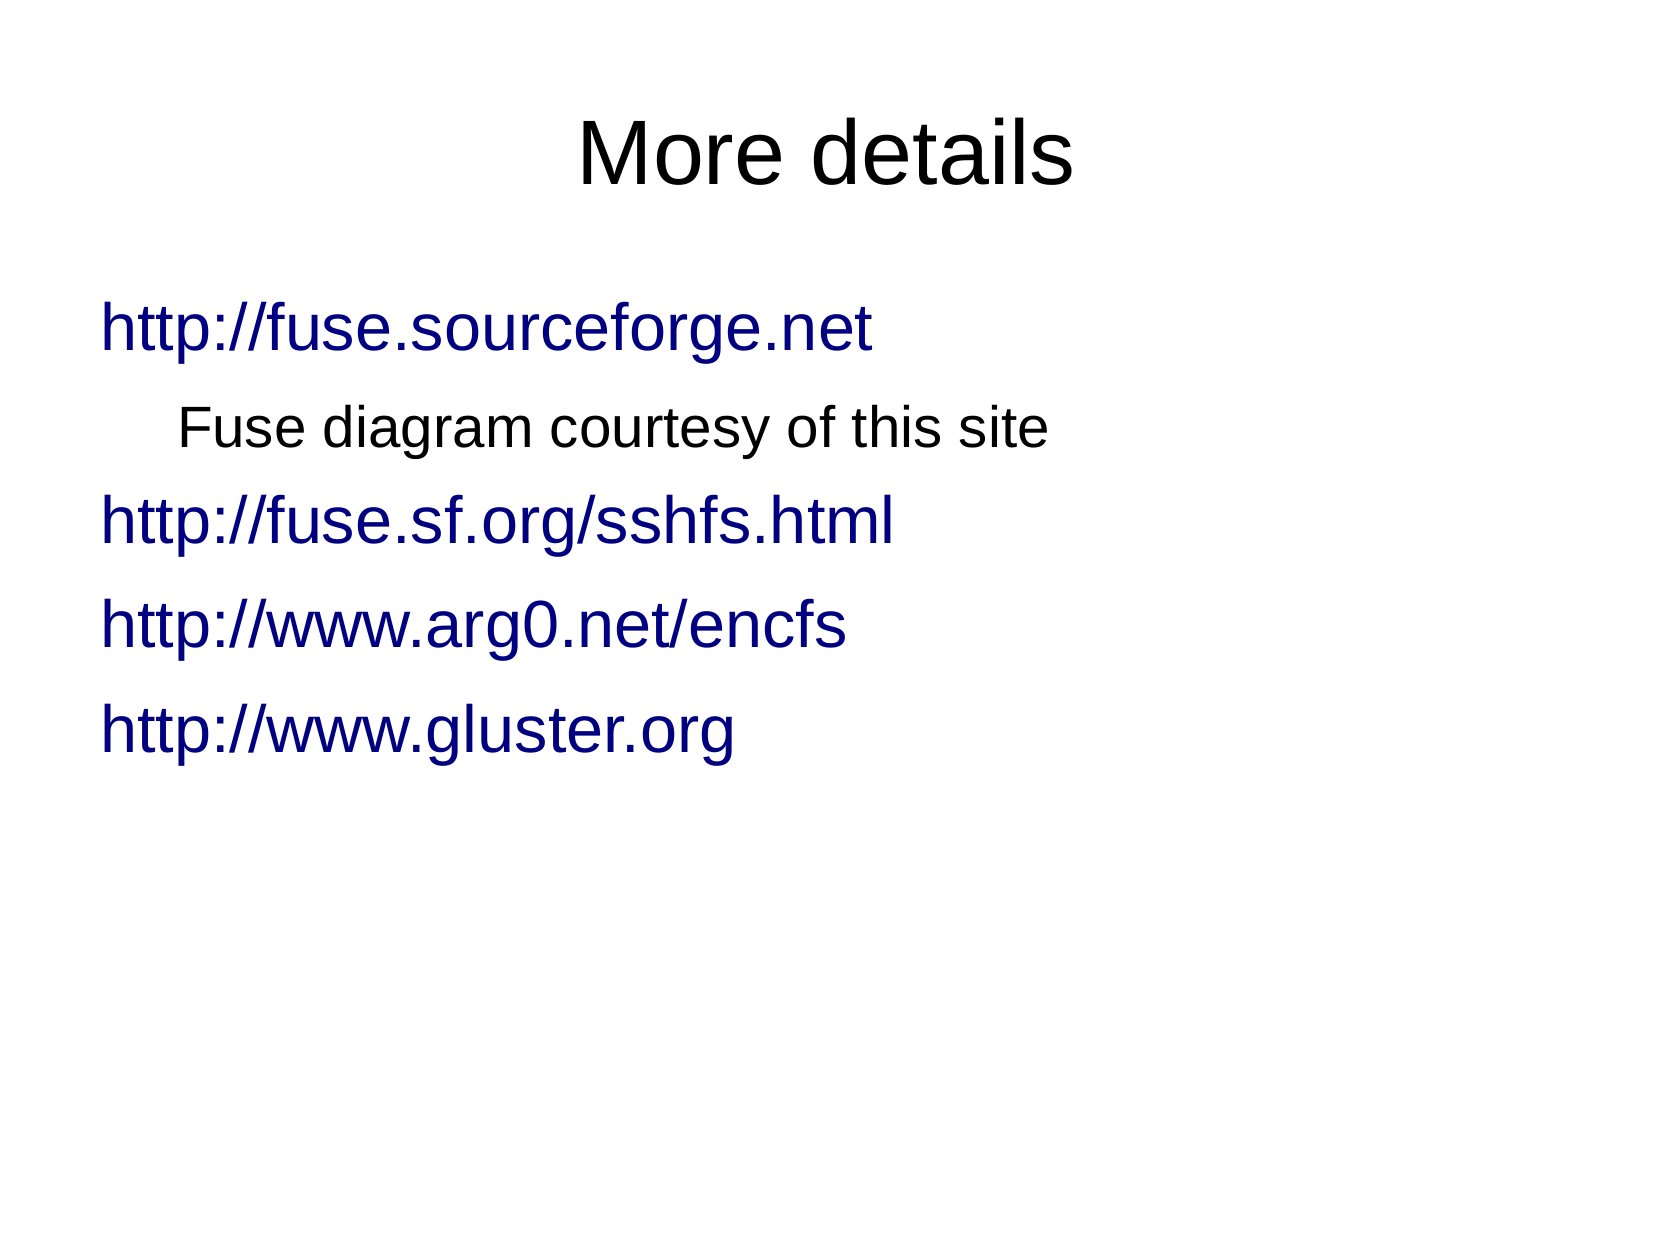

# More details
http://fuse.sourceforge.net
Fuse diagram courtesy of this site
http://fuse.sf.org/sshfs.html
http://www.arg0.net/encfs
http://www.gluster.org